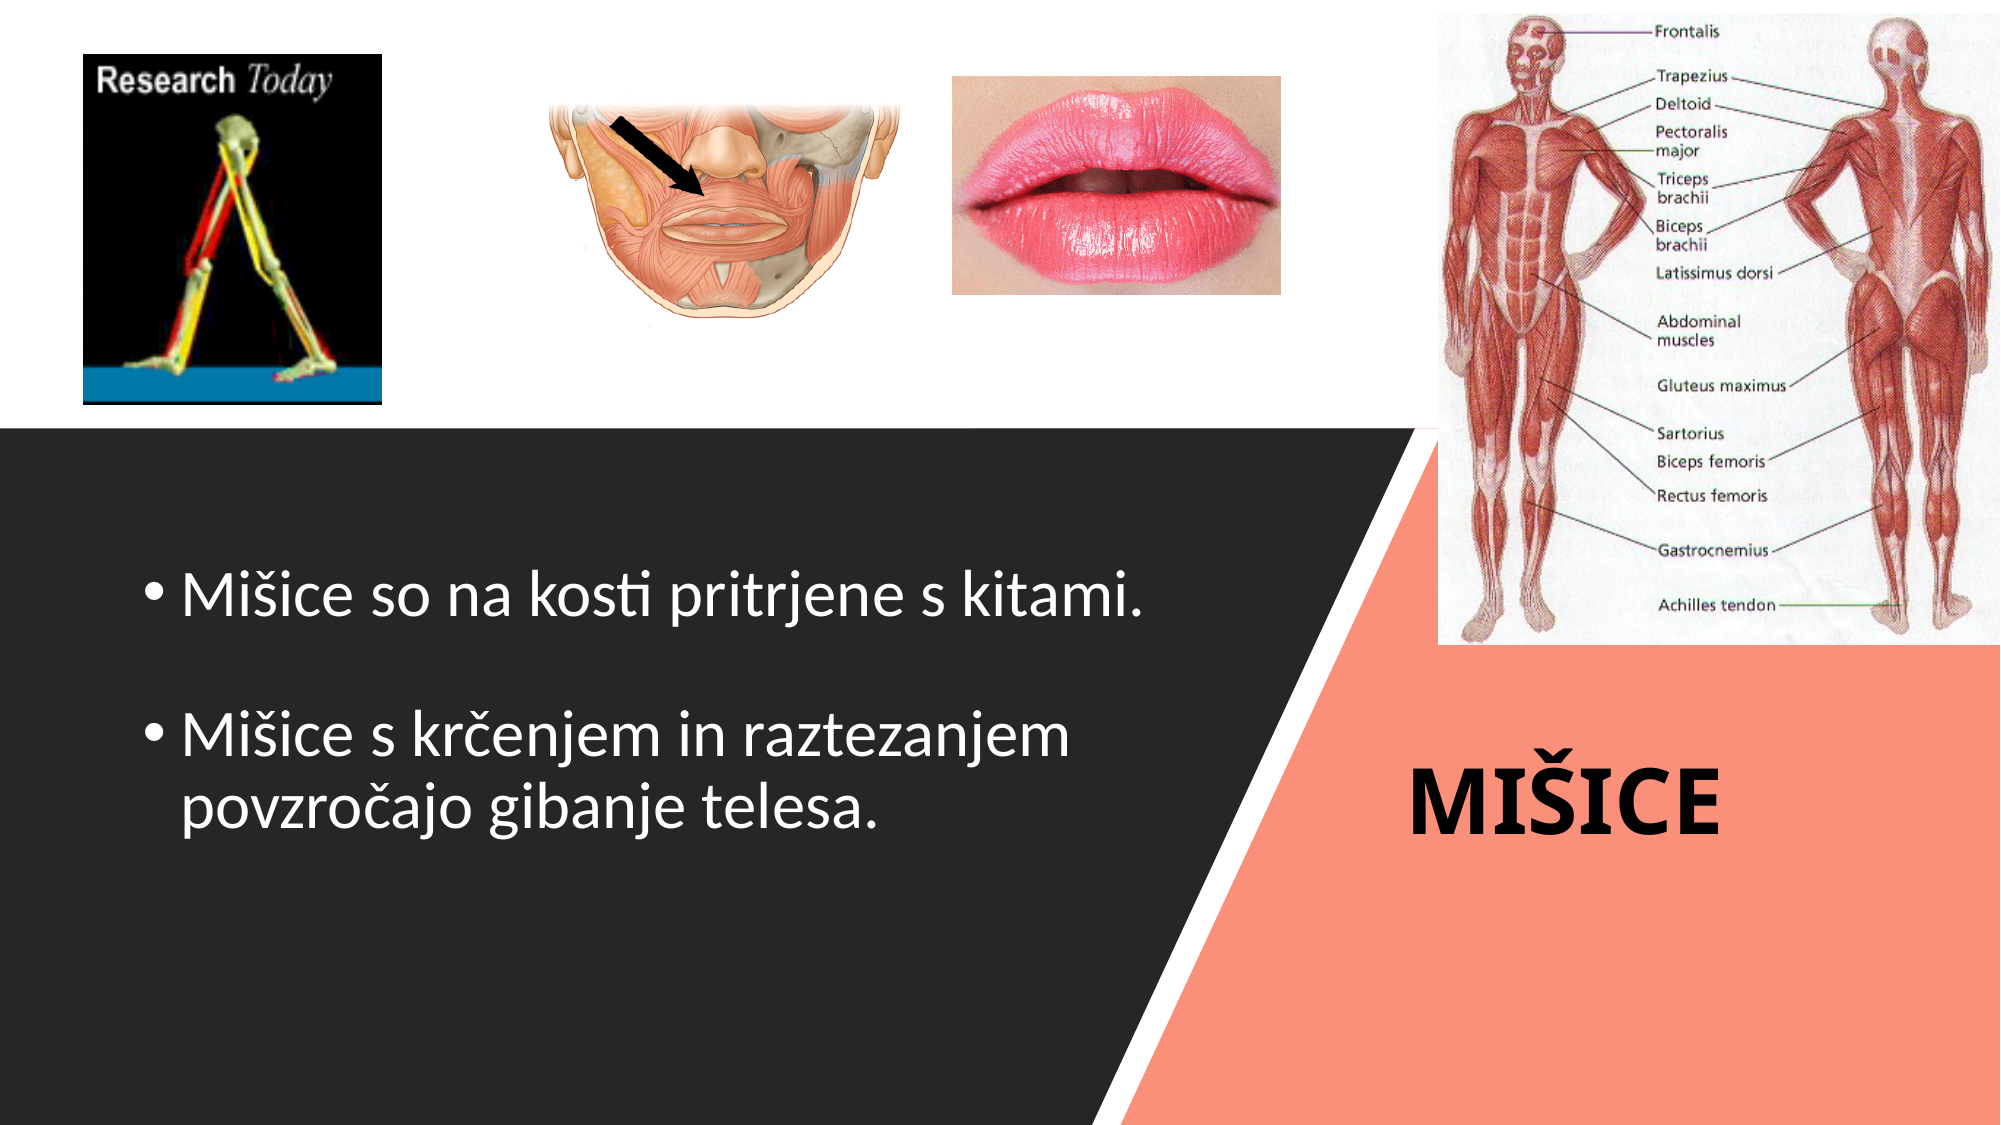

Mišice so na kosti pritrjene s kitami.
Mišice s krčenjem in raztezanjem povzročajo gibanje telesa.
# MIŠICE